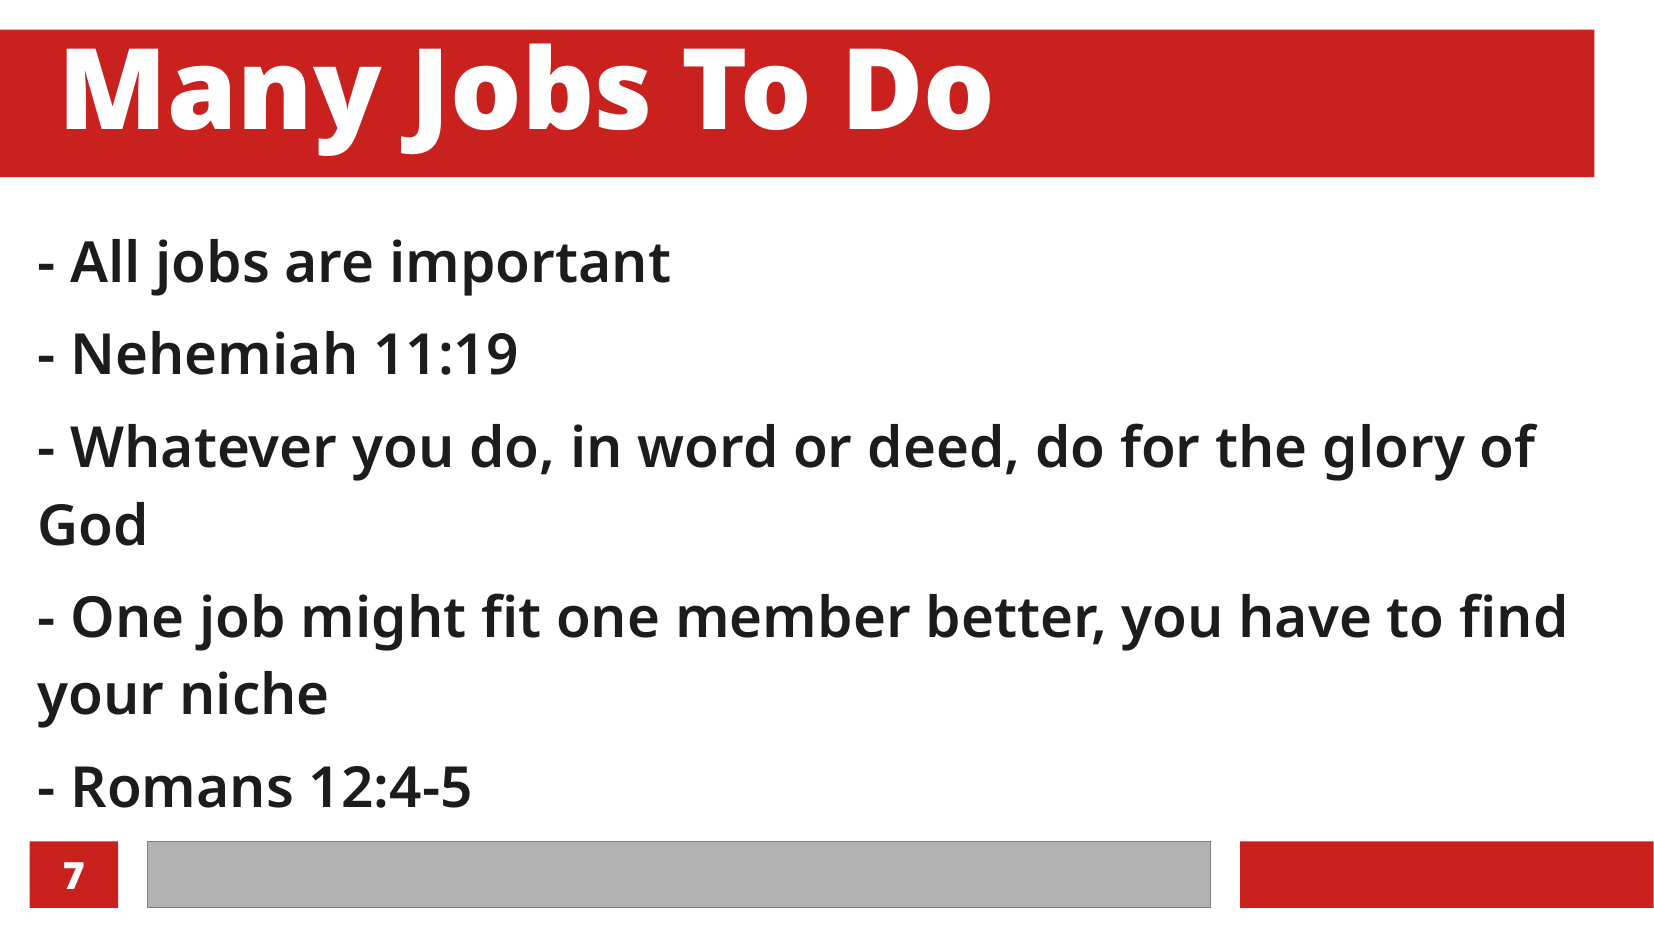

# Many Jobs To Do
- All jobs are important
- Nehemiah 11:19
- Whatever you do, in word or deed, do for the glory of God
- One job might fit one member better, you have to find your niche
- Romans 12:4-5
7